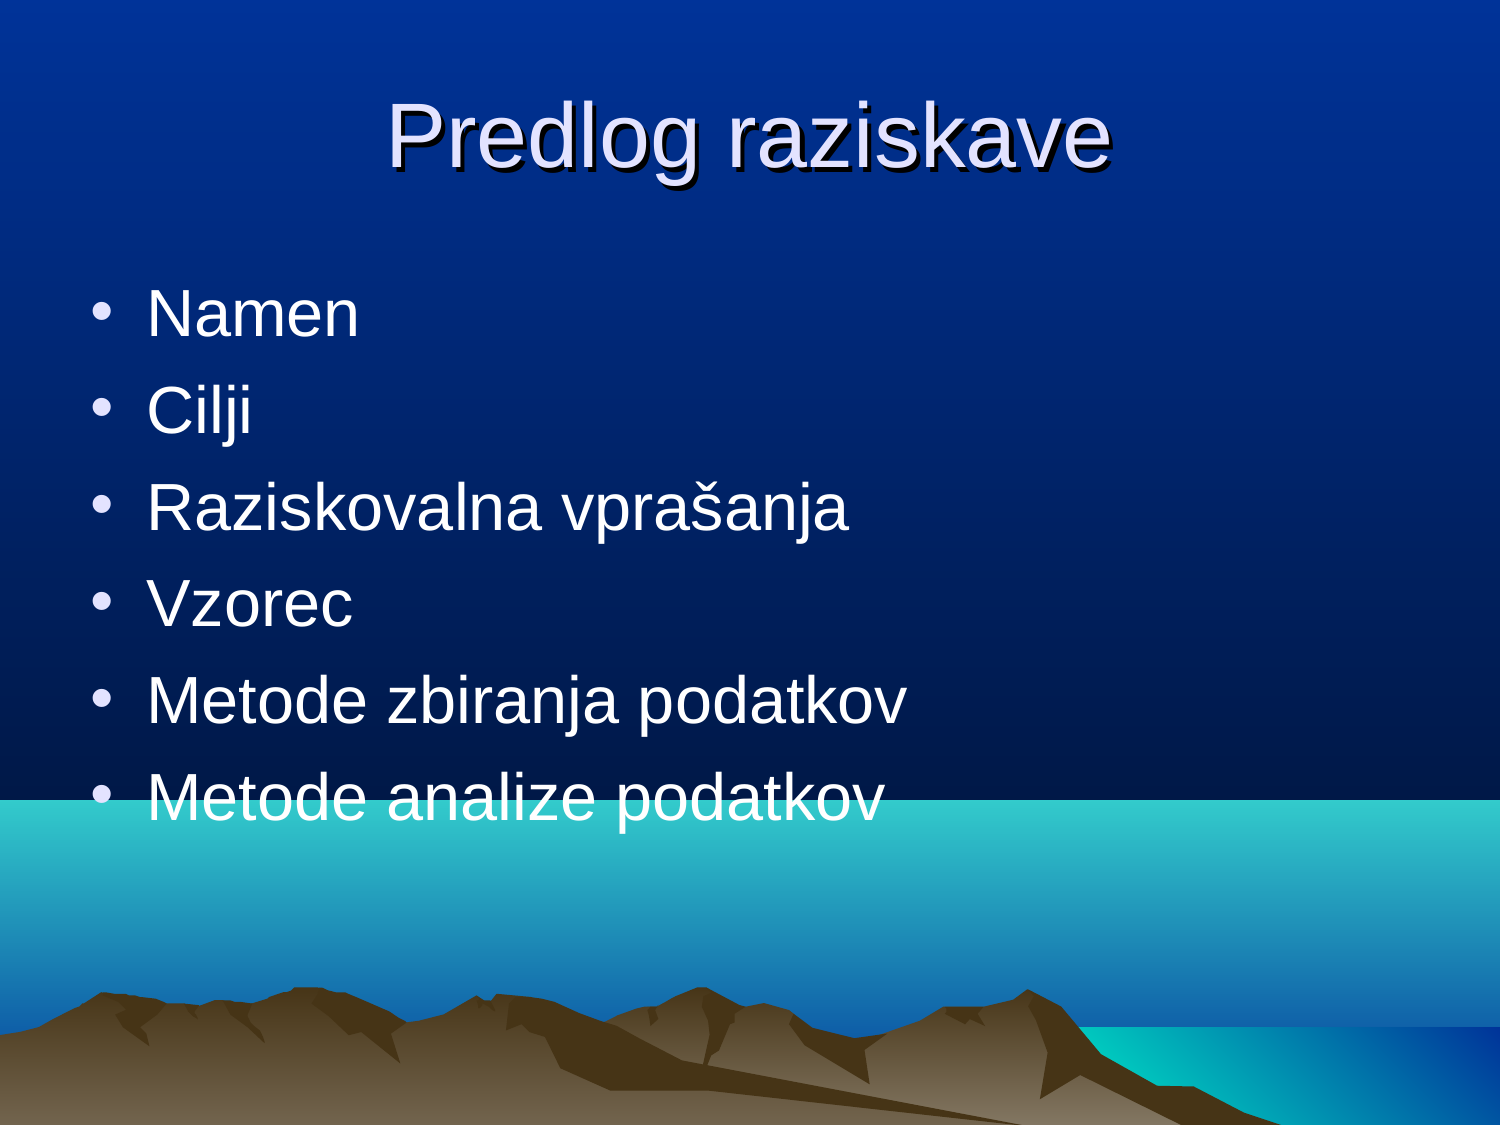

# Predlog raziskave
Namen
Cilji
Raziskovalna vprašanja
Vzorec
Metode zbiranja podatkov
Metode analize podatkov